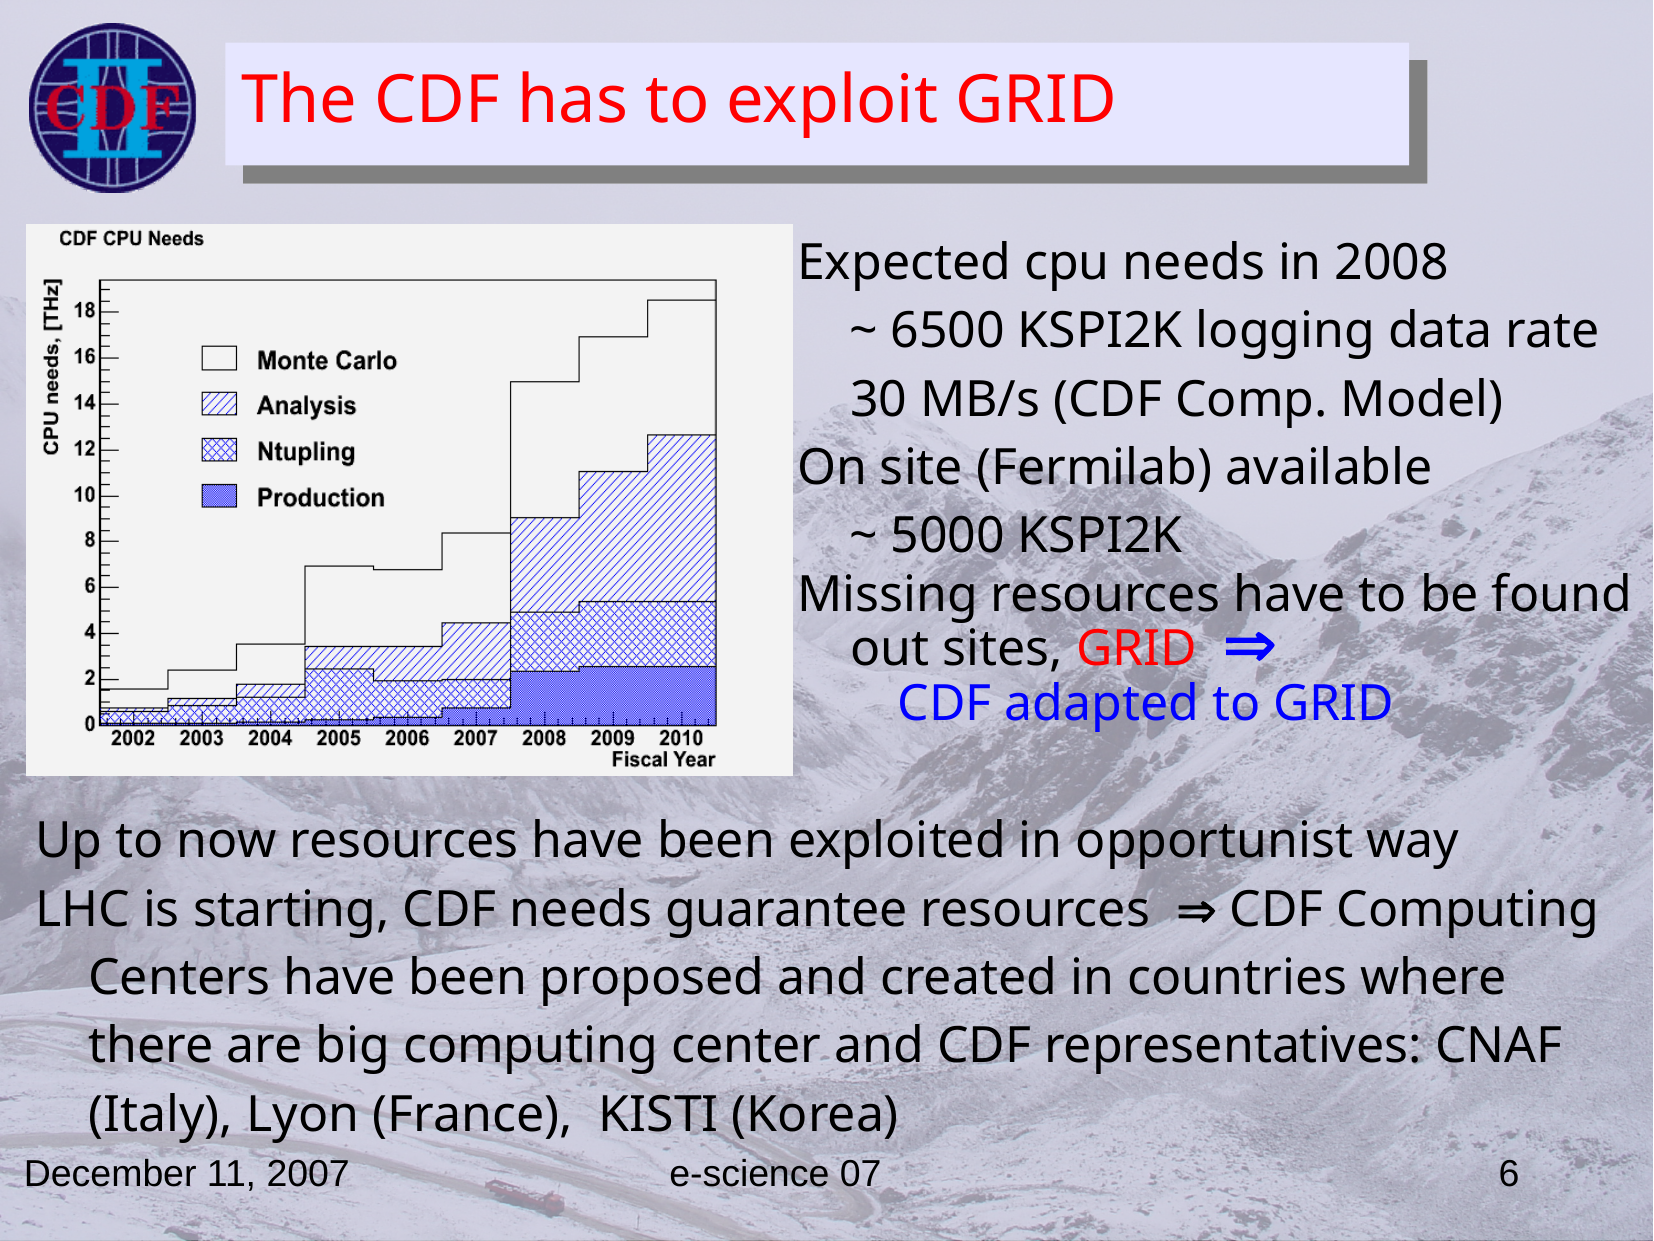

The CDF has to exploit GRID
# Expected cpu needs in 2008
 ~ 6500 KSPI2K logging data rate 30 MB/s (CDF Comp. Model)
On site (Fermilab) available
 ~ 5000 KSPI2K
Missing resources have to be found out sites, GRID 
 CDF adapted to GRID
Up to now resources have been exploited in opportunist way
LHC is starting, CDF needs guarantee resources  CDF Computing Centers have been proposed and created in countries where there are big computing center and CDF representatives: CNAF (Italy), Lyon (France), KISTI (Korea)
December 11, 2007
6
e-science 07
December 11, 2007